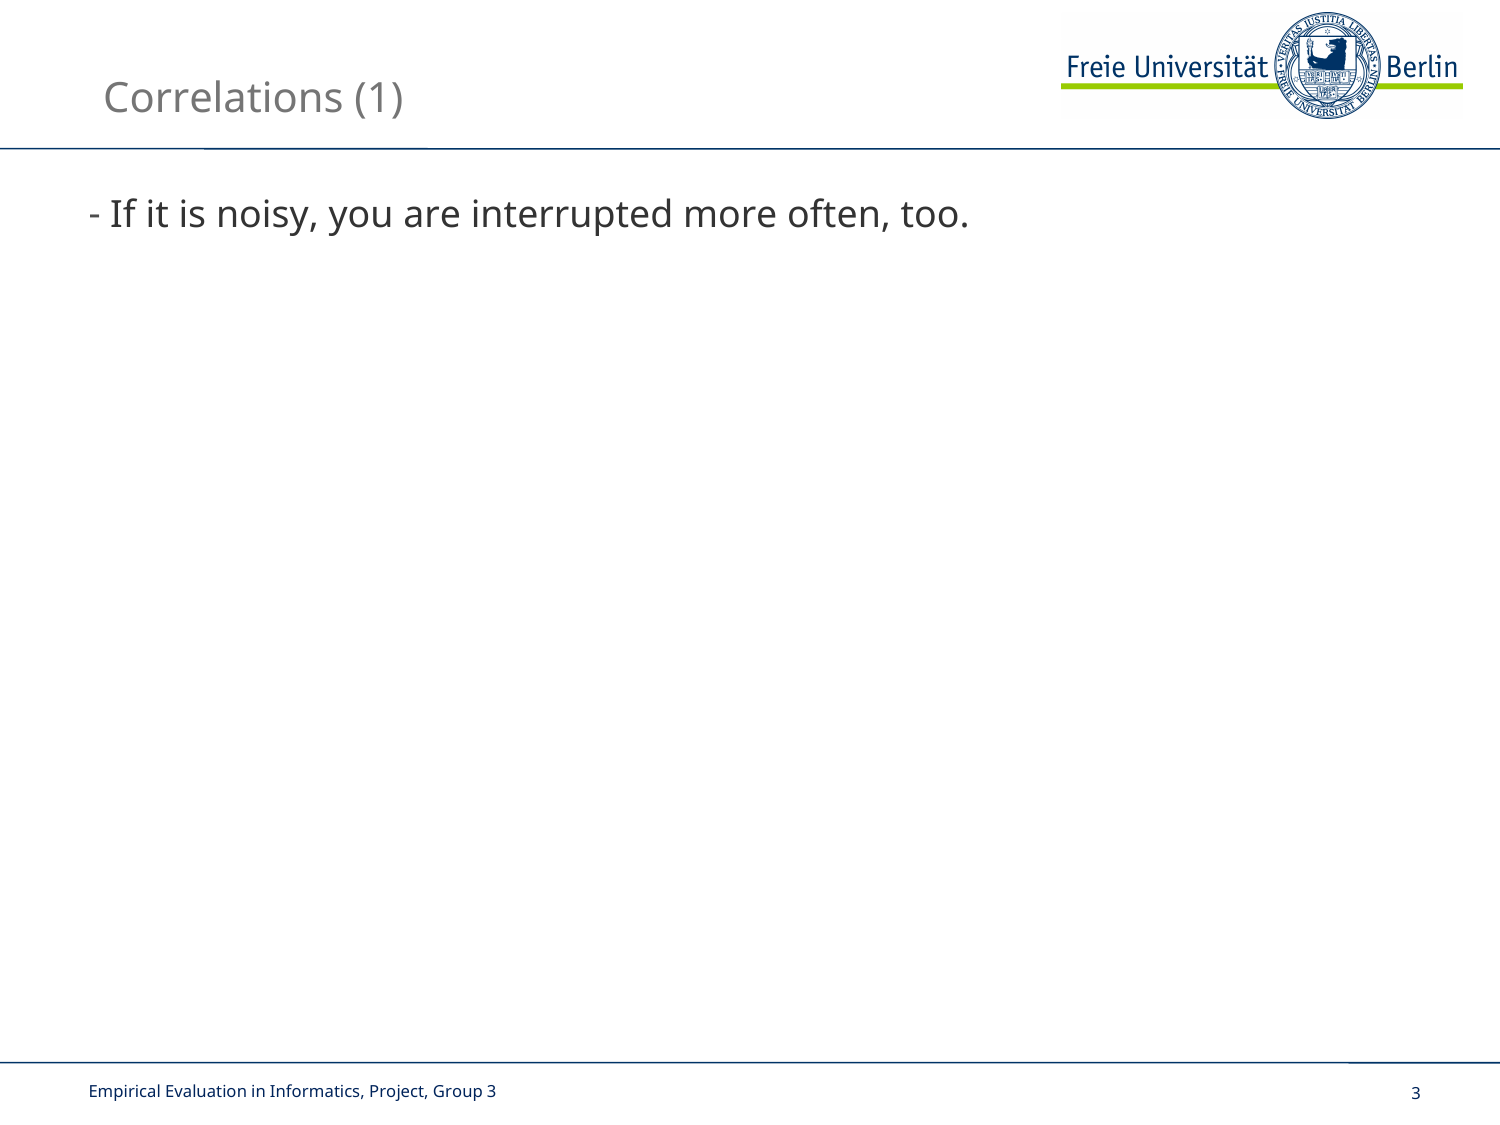

# Correlations (1)
 If it is noisy, you are interrupted more often, too.
Freie Universität Berlin